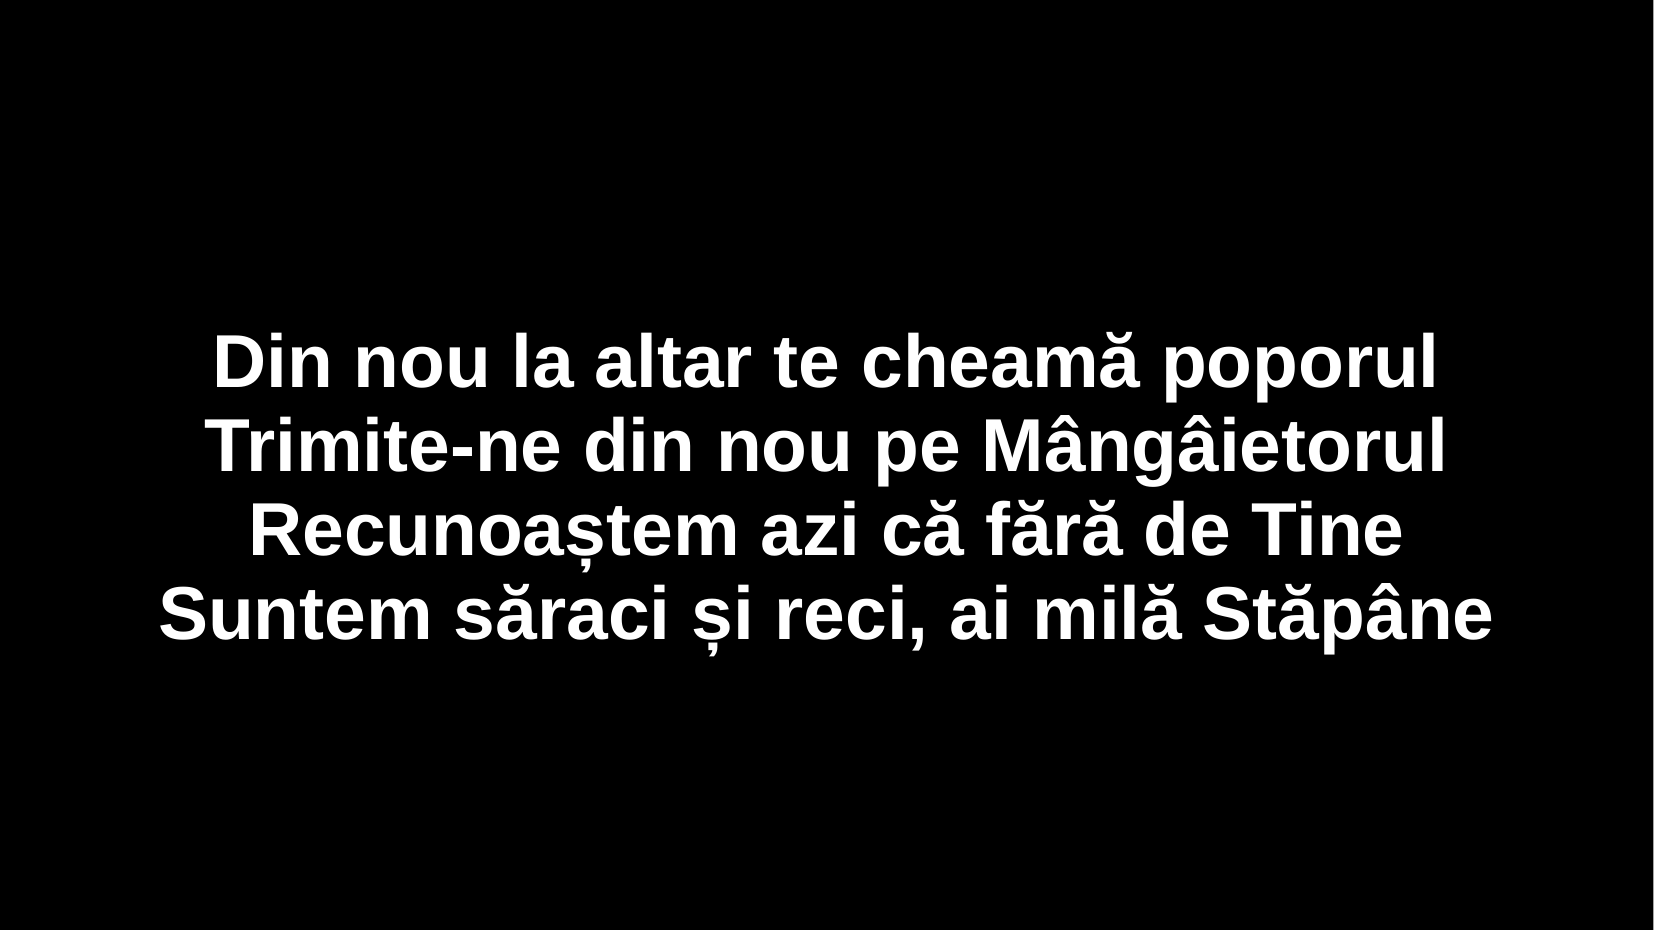

Din nou la altar te cheamă poporul
Trimite-ne din nou pe Mângâietorul
Recunoaștem azi că fără de Tine
Suntem săraci și reci, ai milă Stăpâne